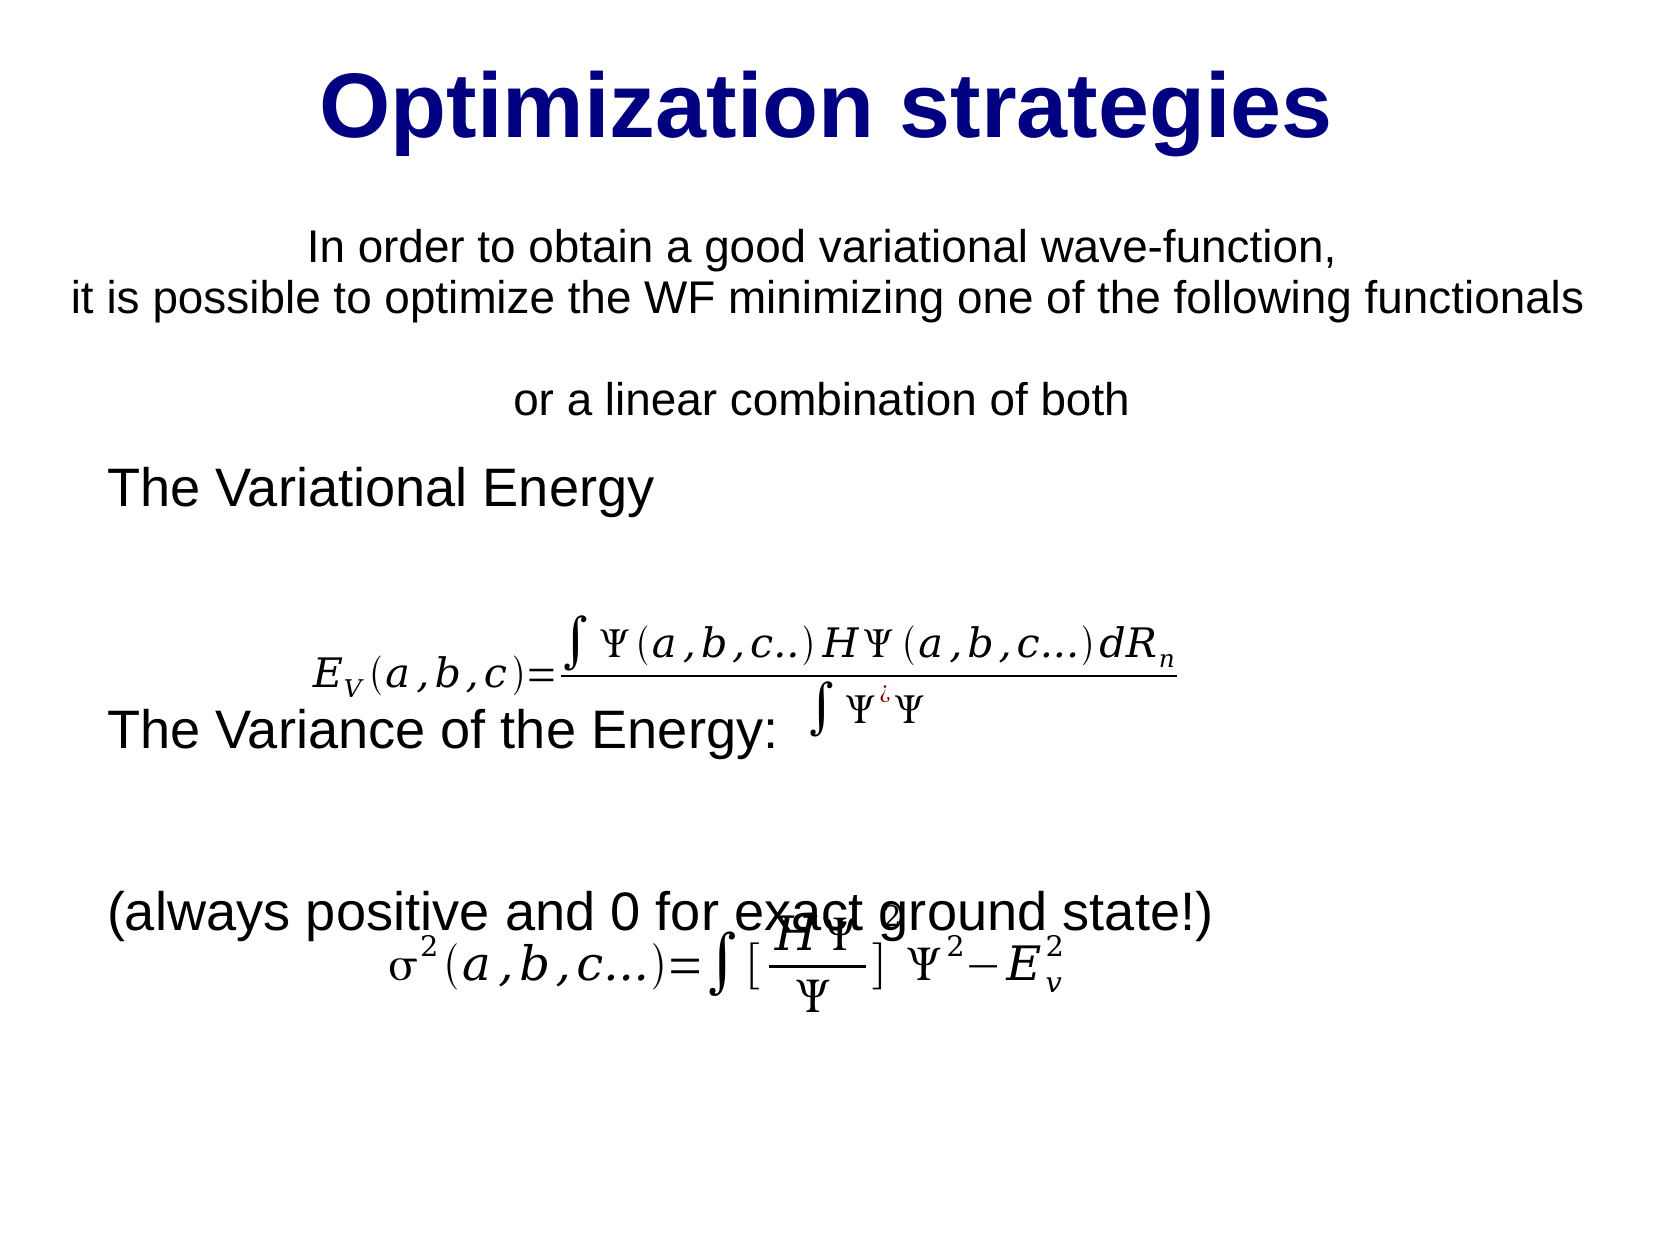

# Optimization strategies
In order to obtain a good variational wave-function,
 it is possible to optimize the WF minimizing one of the following functionals
or a linear combination of both
 The Variational Energy
 The Variance of the Energy:
 (always positive and 0 for exact ground state!)